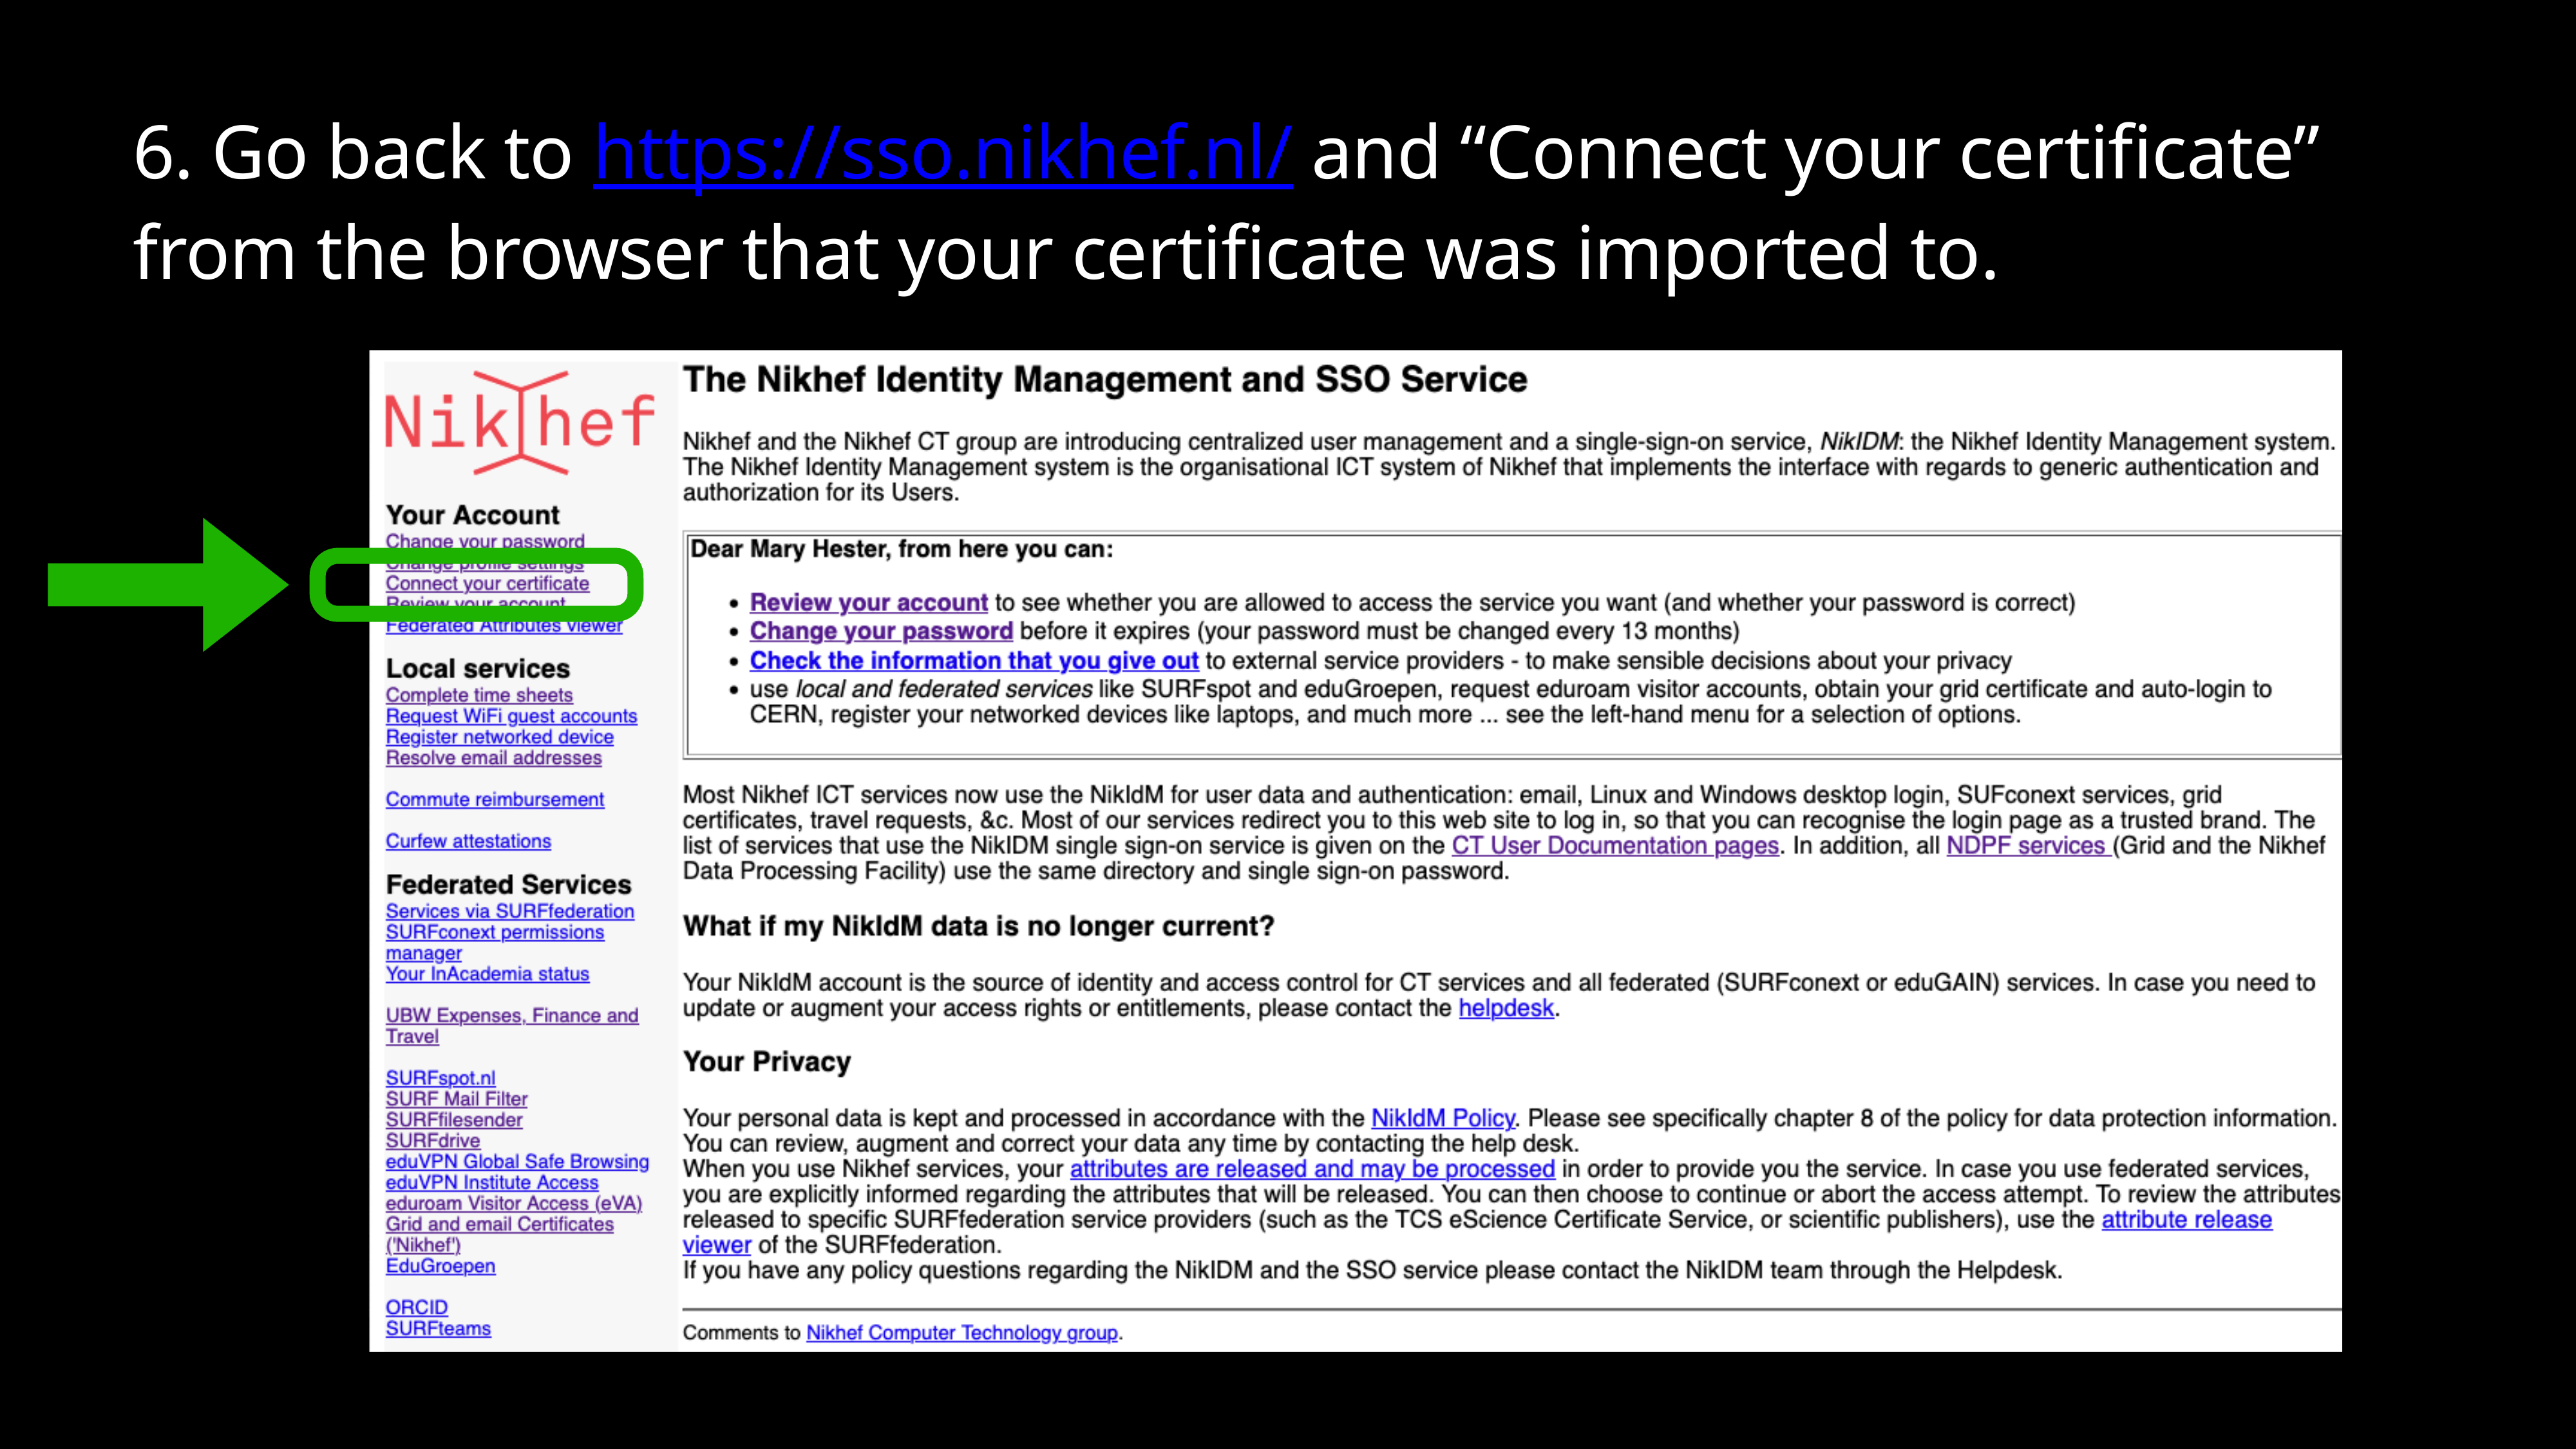

# 6. Go back to https://sso.nikhef.nl/ and “Connect your certificate” from the browser that your certificate was imported to.